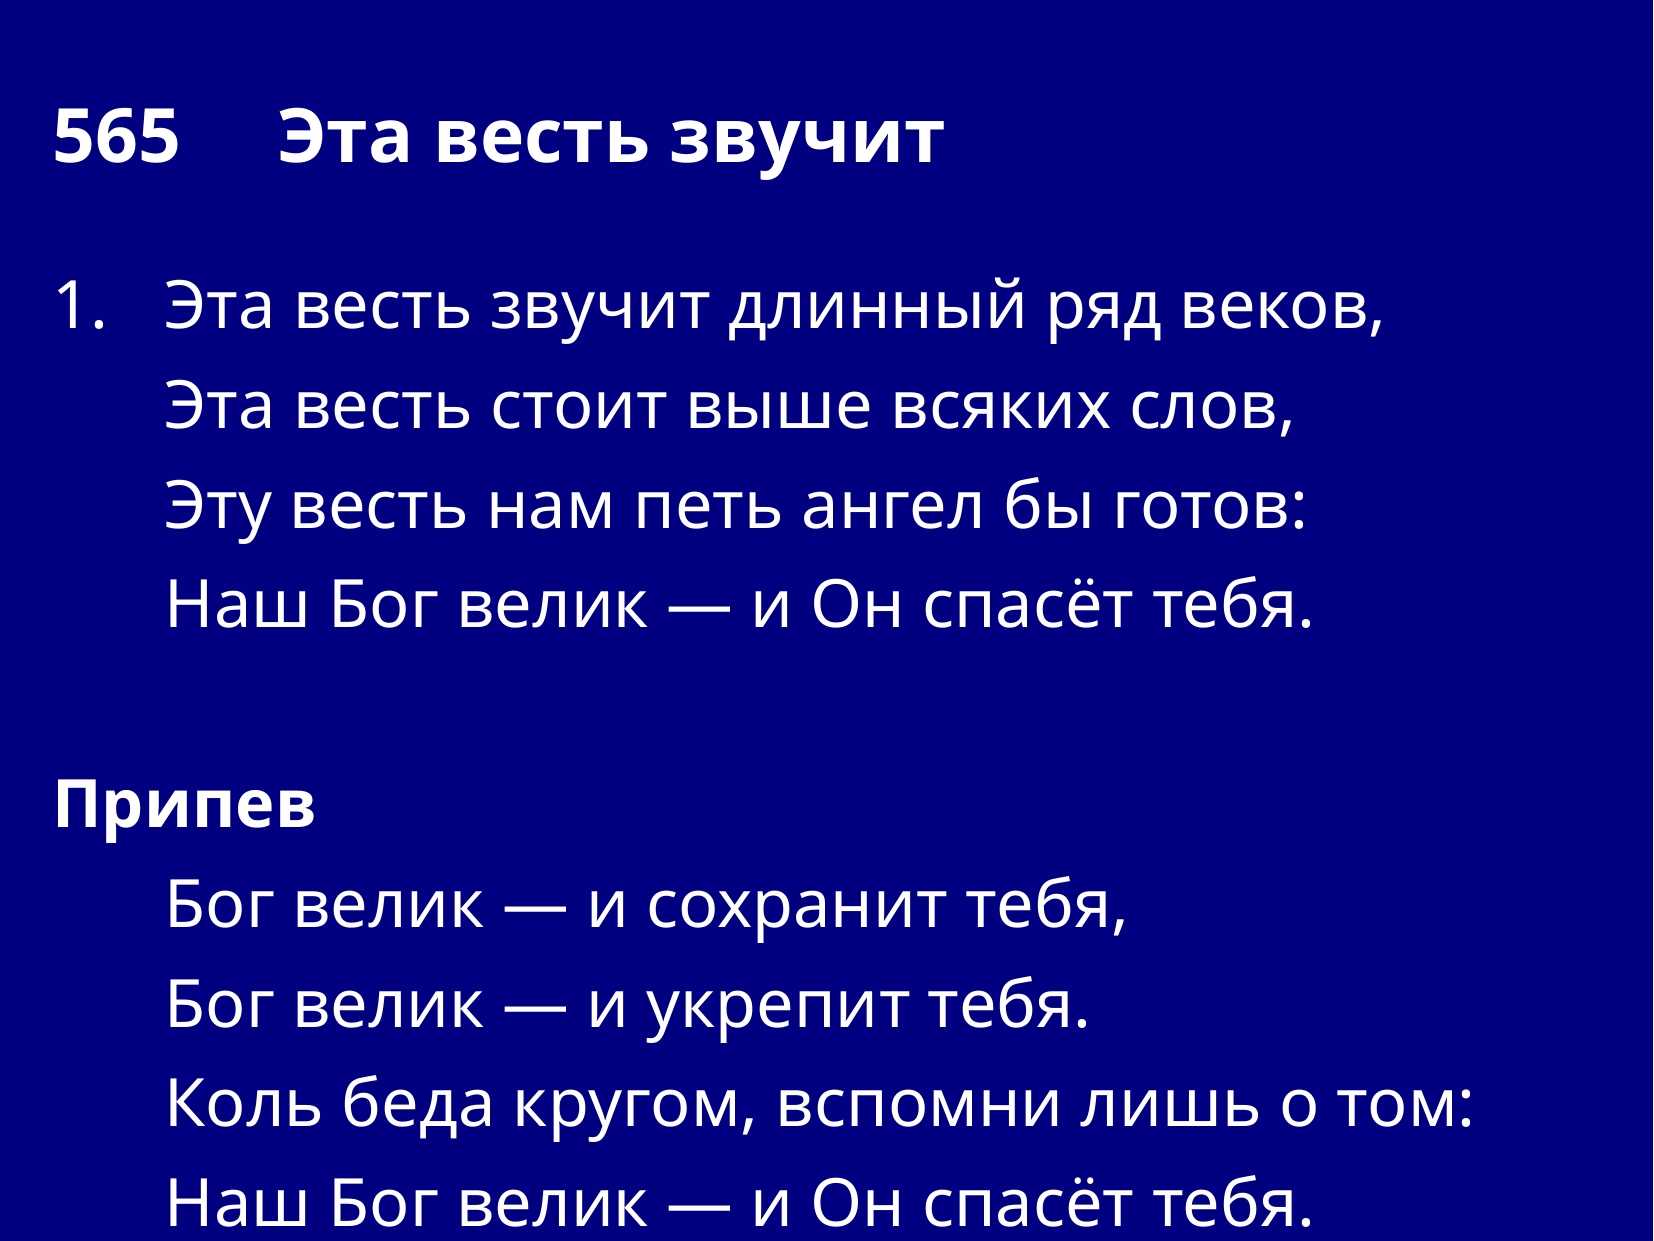

565	Эта весть звучит
1.	Эта весть звучит длинный ряд веков,
	Эта весть стоит выше всяких слов,
	Эту весть нам петь ангел бы готов:
	Наш Бог велик — и Он спасёт тебя.
Припев
	Бог велик — и сохранит тебя,
	Бог велик — и укрепит тебя.
	Коль беда кругом, вспомни лишь о том:
	Наш Бог велик — и Он спасёт тебя.